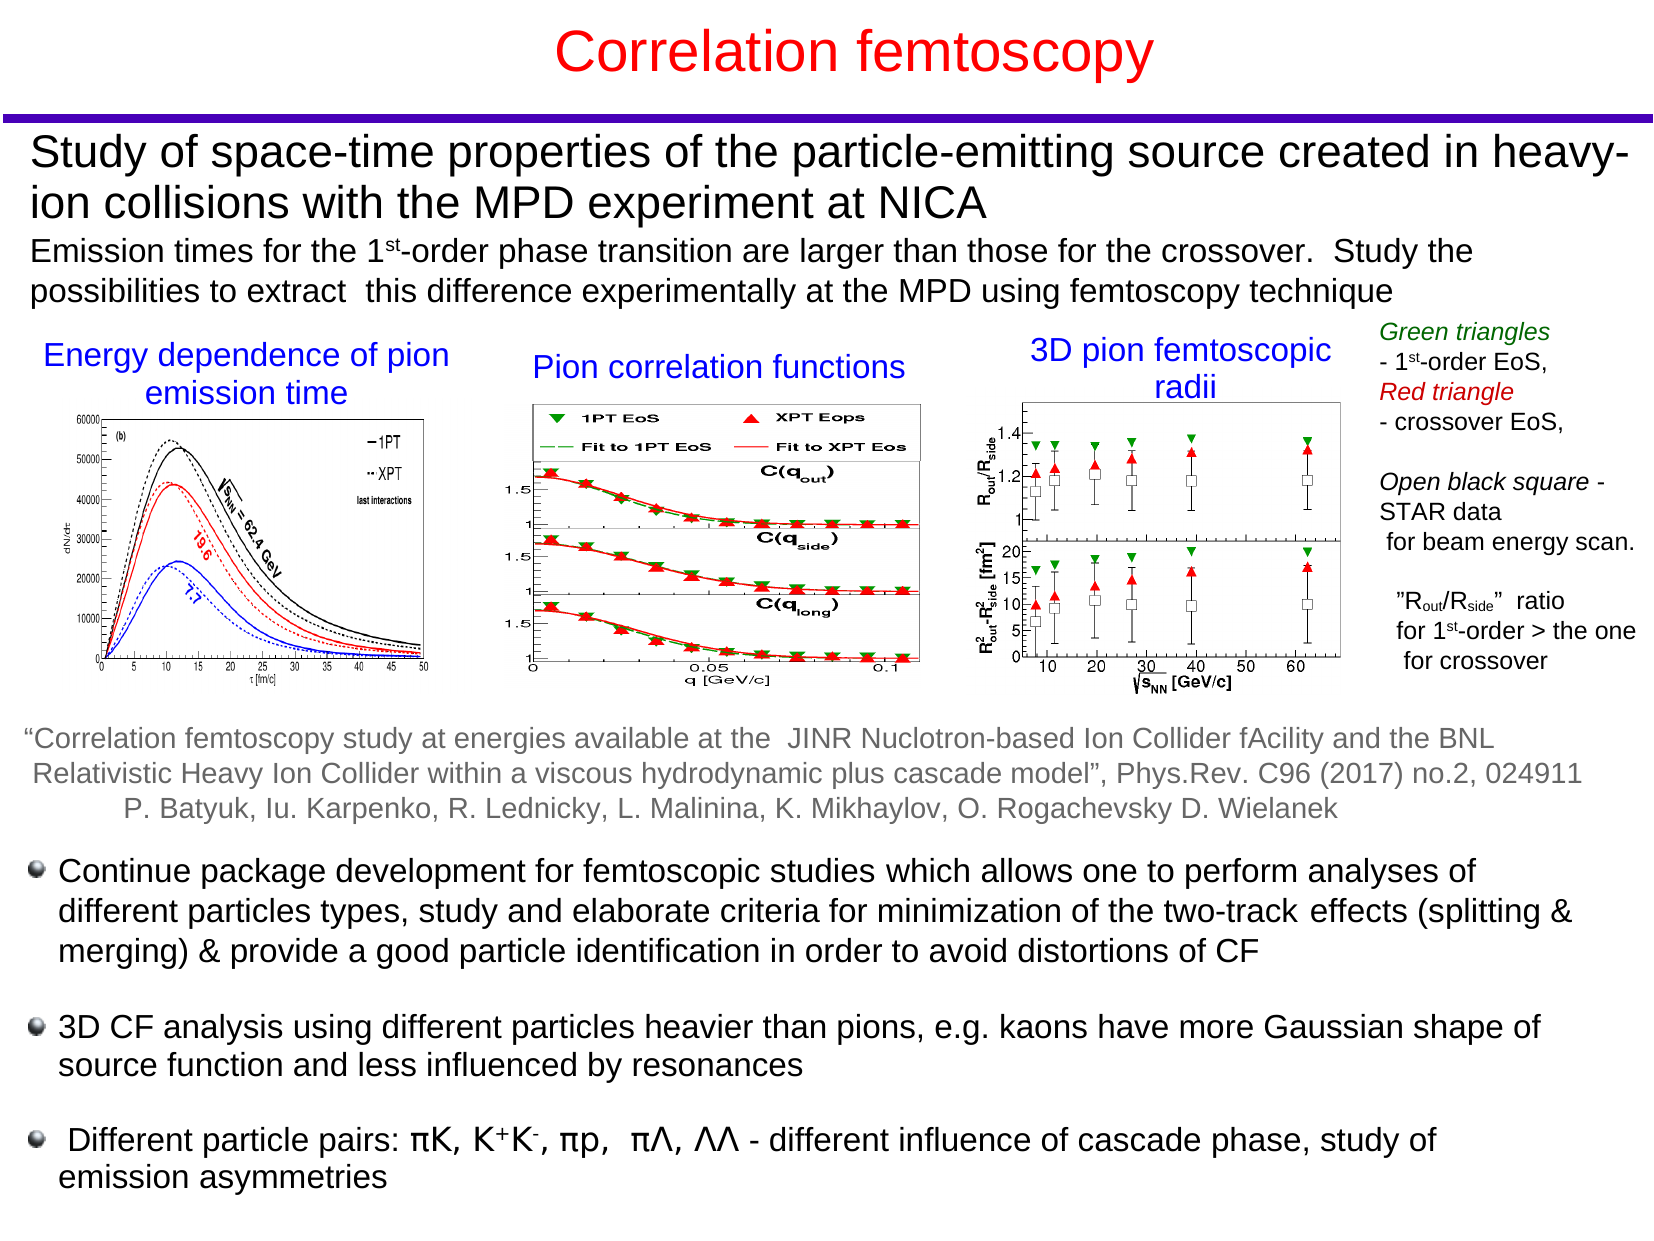

Correlation femtoscopy
Study of space-time properties of the particle-emitting source created in heavy-ion collisions with the MPD experiment at NICA
Emission times for the 1st-order phase transition are larger than those for the crossover. Study the possibilities to extract this difference experimentally at the MPD using femtoscopy technique
Green triangles
- 1st-order EoS,
Red triangle
- crossover EoS,
Open black square -
STAR data
 for beam energy scan.
”Rout/Rside” ratio
for 1st-order > the one
 for crossover
3D pion femtoscopic
radii
Energy dependence of pion emission time
Pion correlation functions
“Correlation femtoscopy study at energies available at the JINR Nuclotron-based Ion Collider fAcility and the BNL
 Relativistic Heavy Ion Collider within a viscous hydrodynamic plus cascade model”, Phys.Rev. C96 (2017) no.2, 024911
P. Batyuk, Iu. Karpenko, R. Lednicky, L. Malinina, K. Mikhaylov, O. Rogachevsky D. Wielanek
Continue package development for femtoscopic studies which allows one to perform analyses of different particles types, study and elaborate criteria for minimization of the two-track effects (splitting & merging) & provide a good particle identification in order to avoid distortions of CF
3D CF analysis using different particles heavier than pions, e.g. kaons have more Gaussian shape of source function and less influenced by resonances
 Different particle pairs: πK, K+K-, πp, πΛ, ΛΛ - different influence of cascade phase, study of emission asymmetries